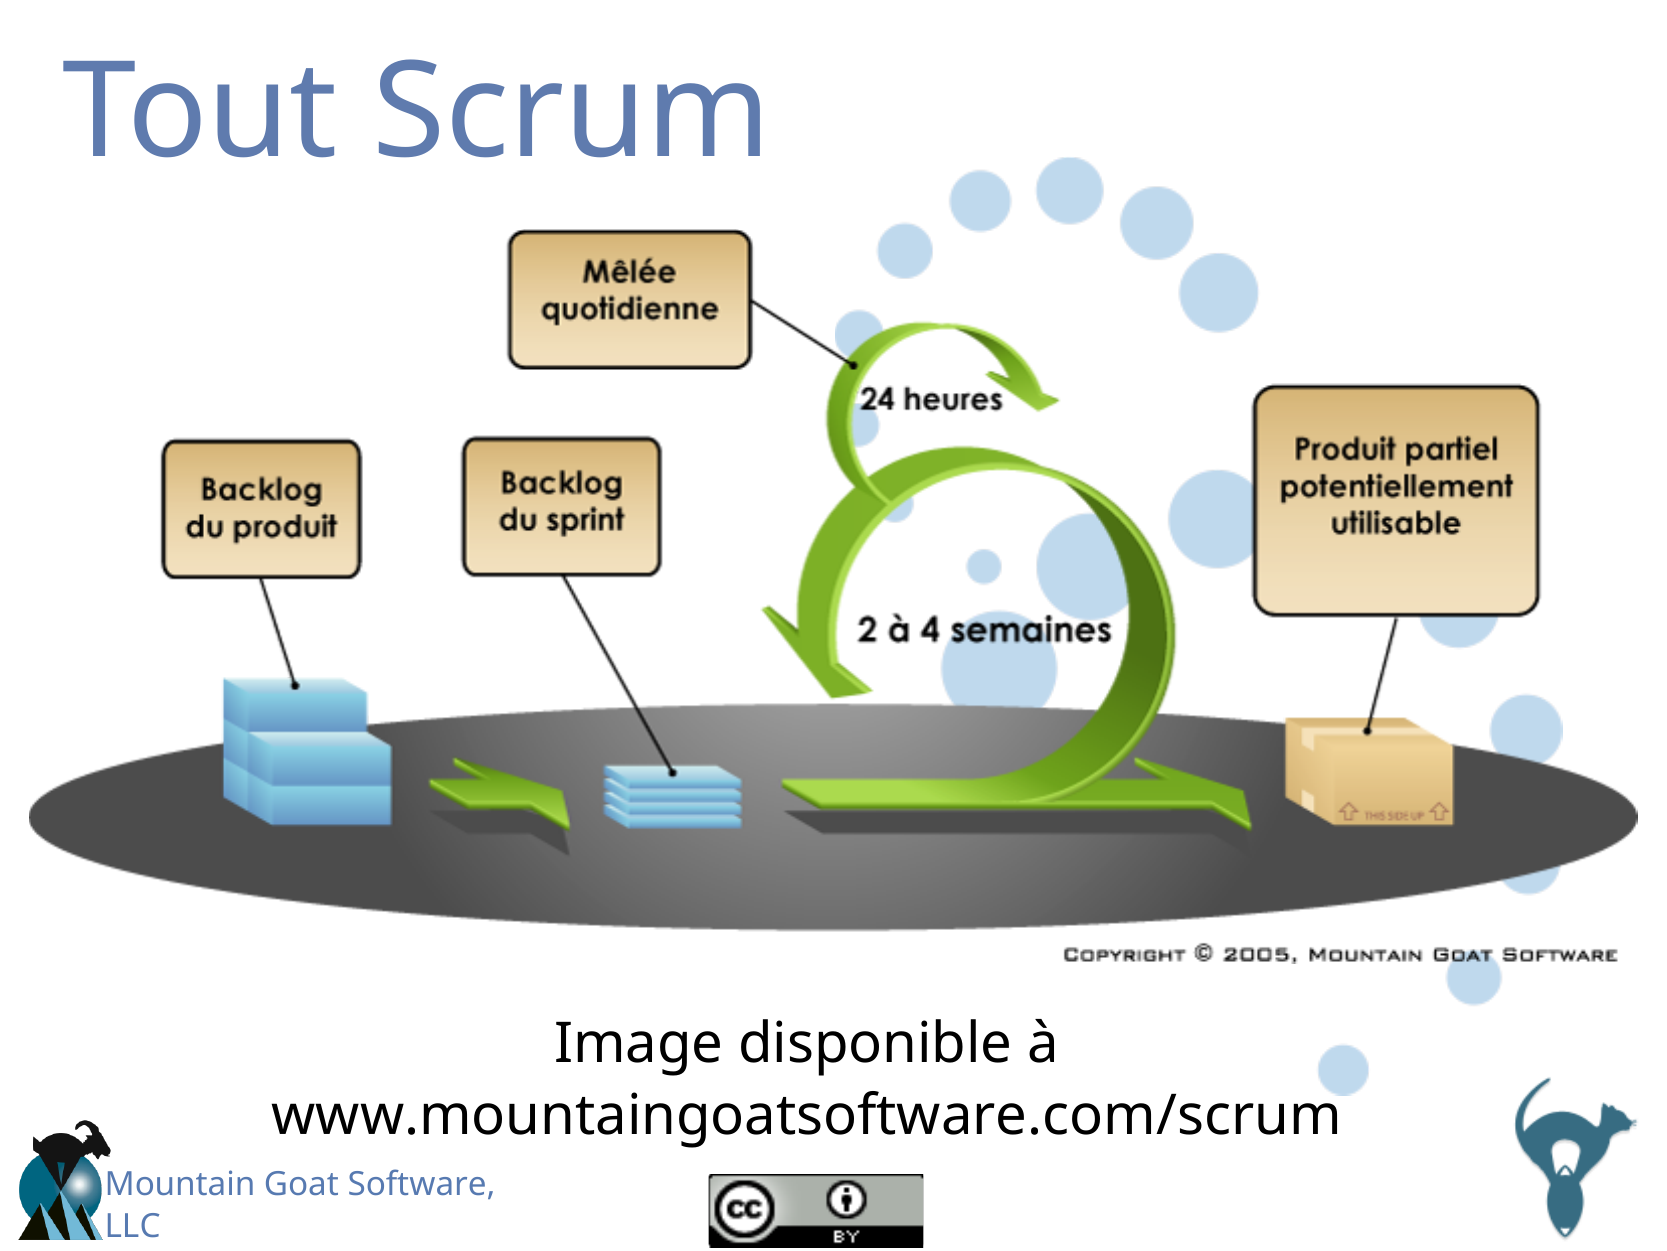

# Tout Scrum
Image disponible à www.mountaingoatsoftware.com/scrum